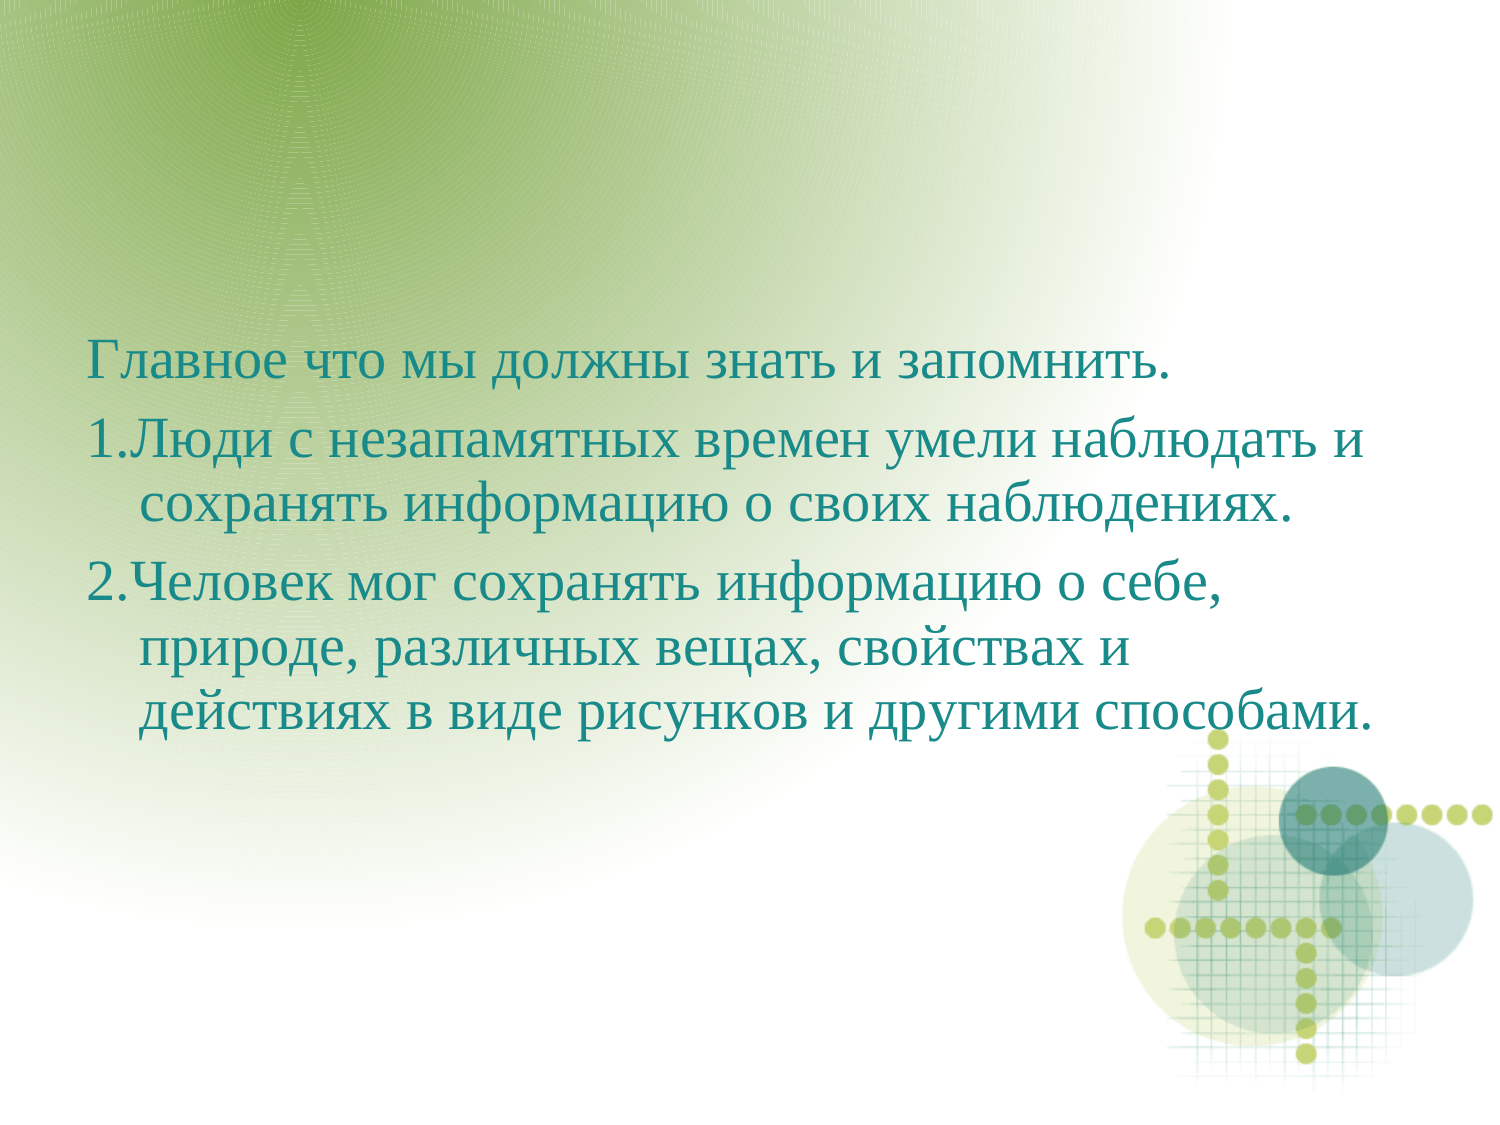

# Главное что мы должны знать и запомнить.
1.Люди с незапамятных времен умели наблюдать и сохранять информацию о своих наблюдениях.
2.Человек мог сохранять информацию о себе, природе, различных вещах, свойствах и действиях в виде рисунков и другими способами.